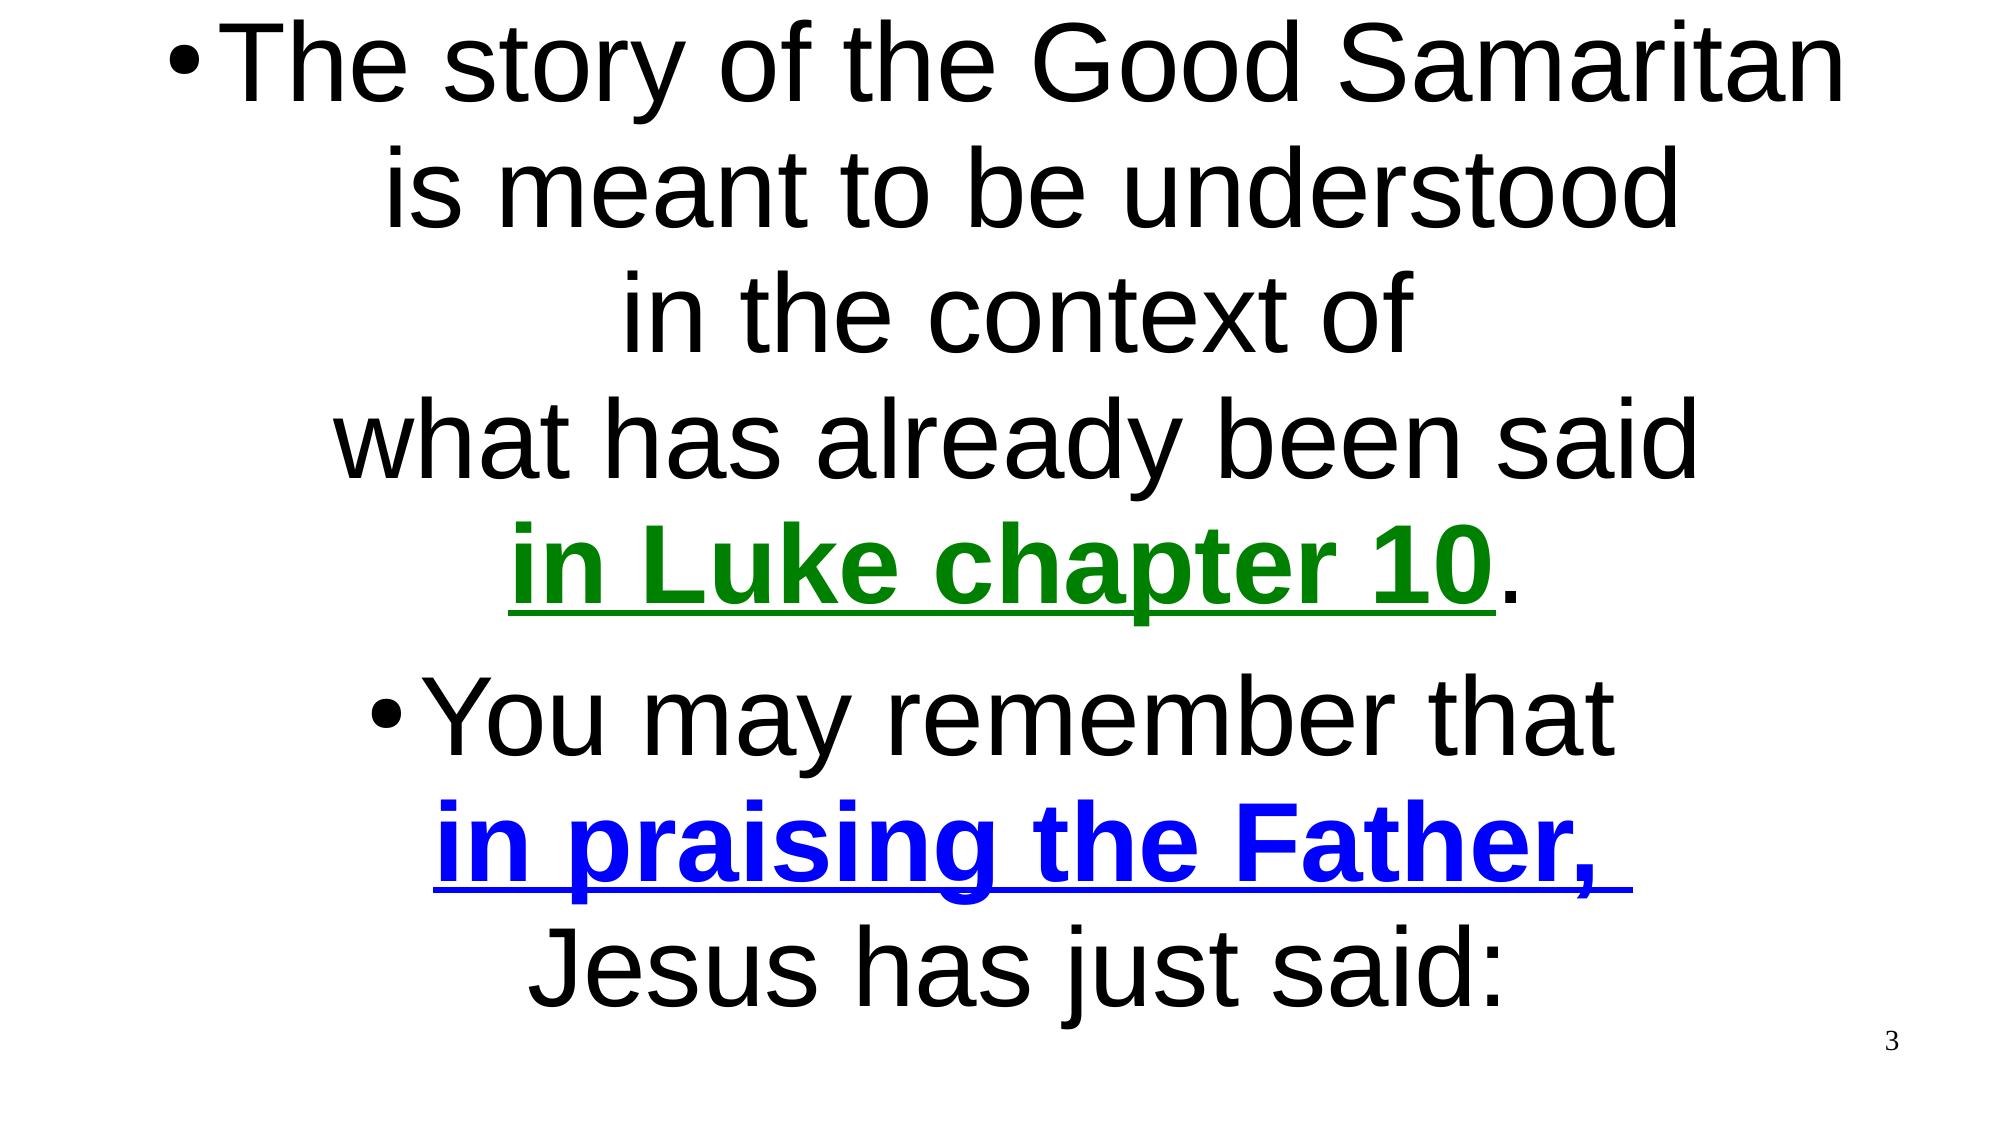

# The story of the Good Samaritan is meant to be understood in the context of what has already been said in Luke chapter 10.
You may remember that
in praising the Father,
Jesus has just said:
3